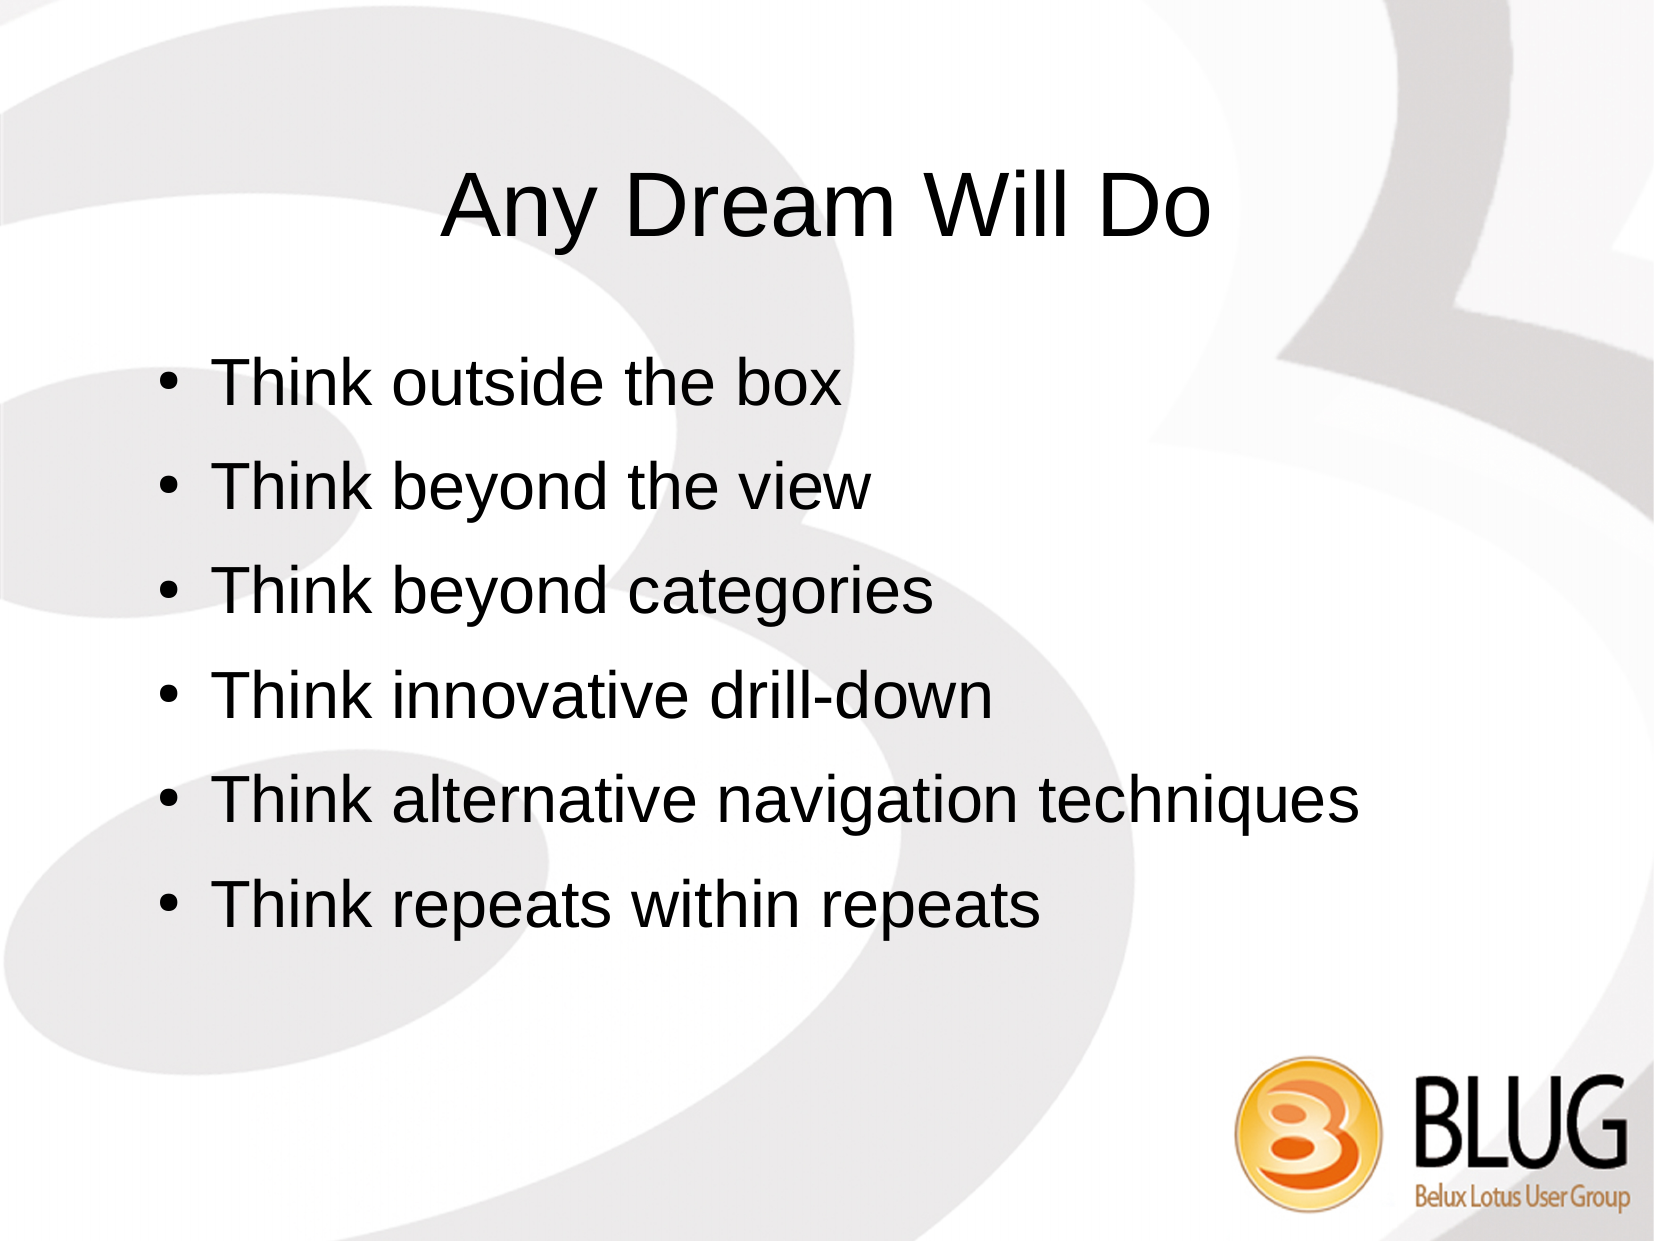

# Any Dream Will Do
Think outside the box
Think beyond the view
Think beyond categories
Think innovative drill-down
Think alternative navigation techniques
Think repeats within repeats